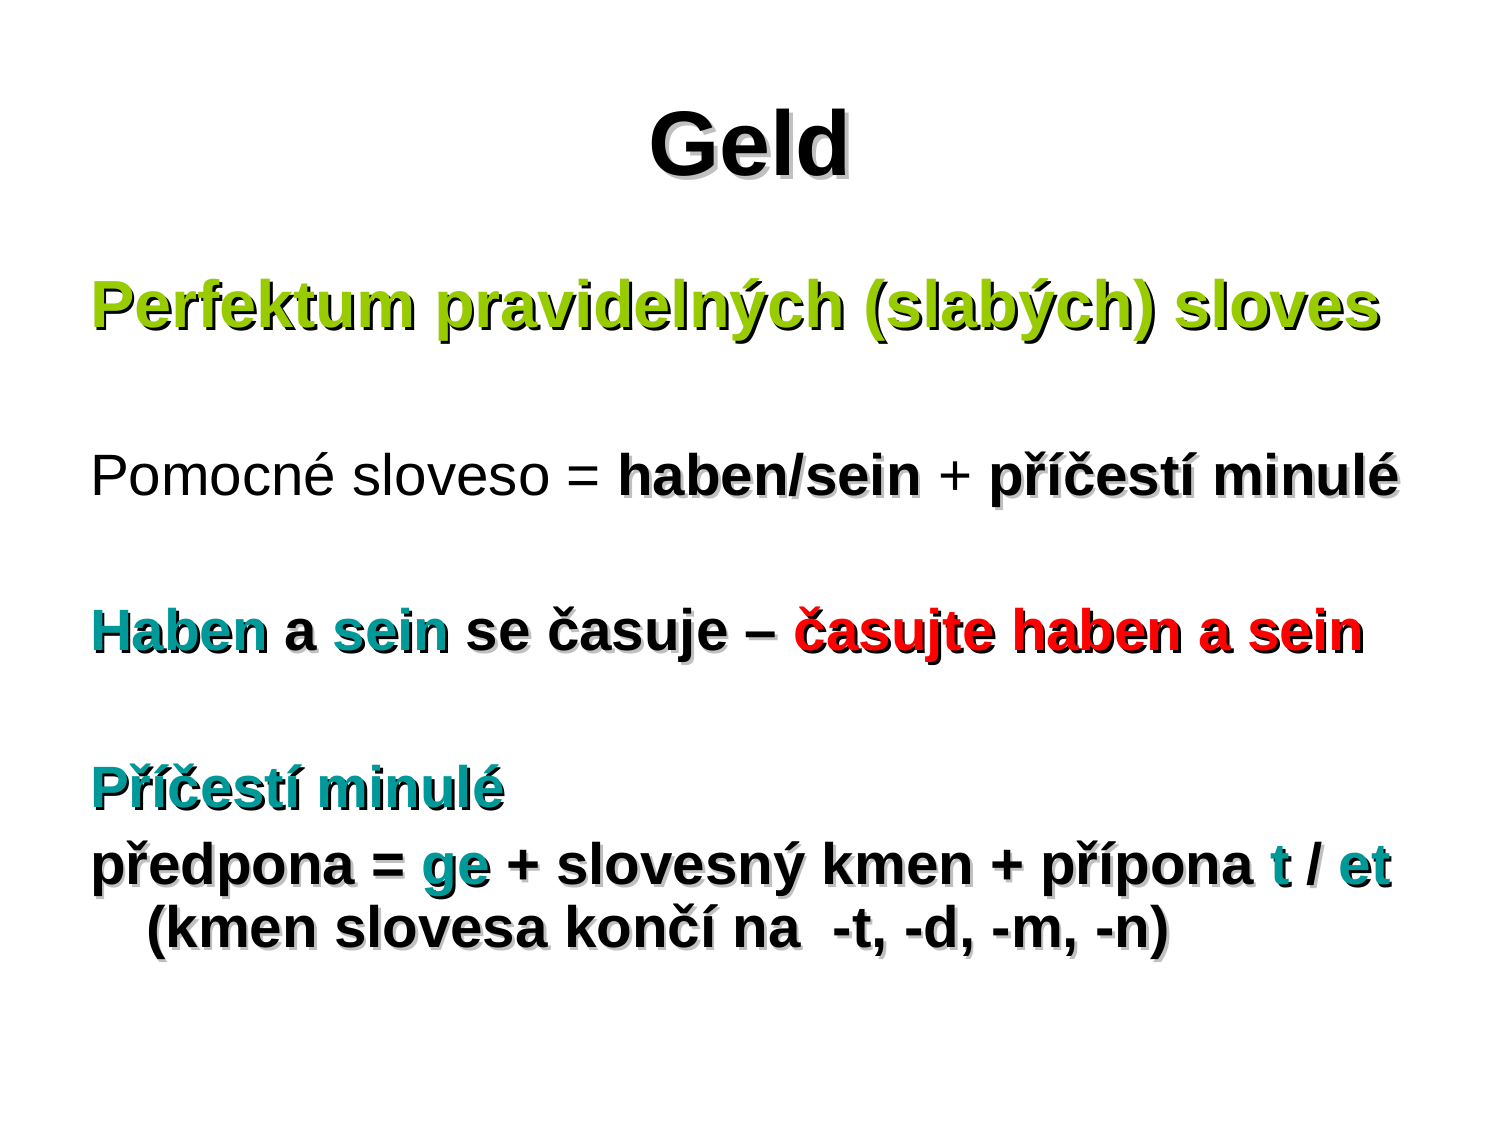

# Geld
Perfektum pravidelných (slabých) sloves
Pomocné sloveso = haben/sein + příčestí minulé
Haben a sein se časuje – časujte haben a sein
Příčestí minulé
předpona = ge + slovesný kmen + přípona t / et (kmen slovesa končí na -t, -d, -m, -n)